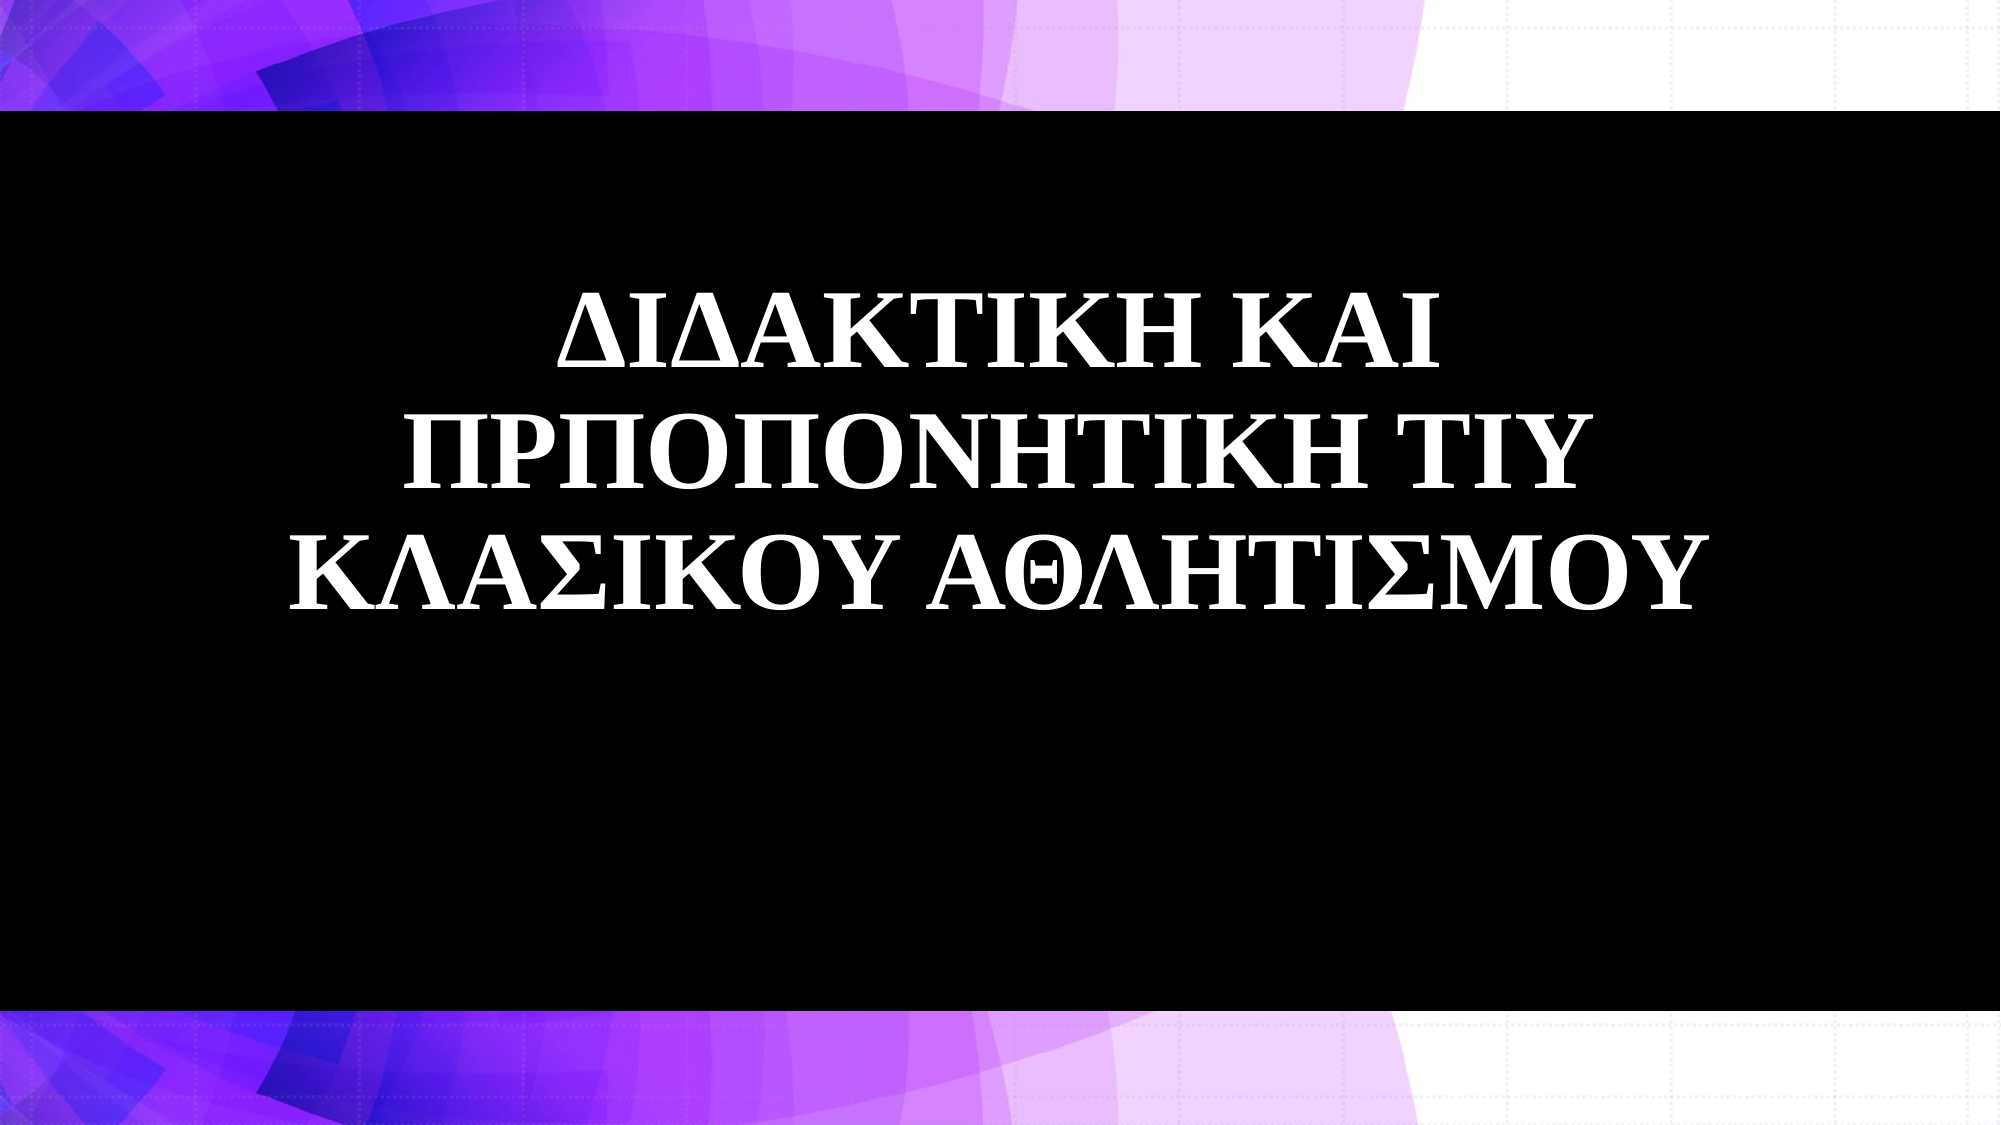

# ΔΙΔΑΚΤΙΚΗ ΚΑΙ ΠΡΠΟΠΟΝΗΤΙΚΗ ΤΙΥ ΚΛΑΣΙΚΟΥ ΑΘΛΗΤΙΣΜΟΥ